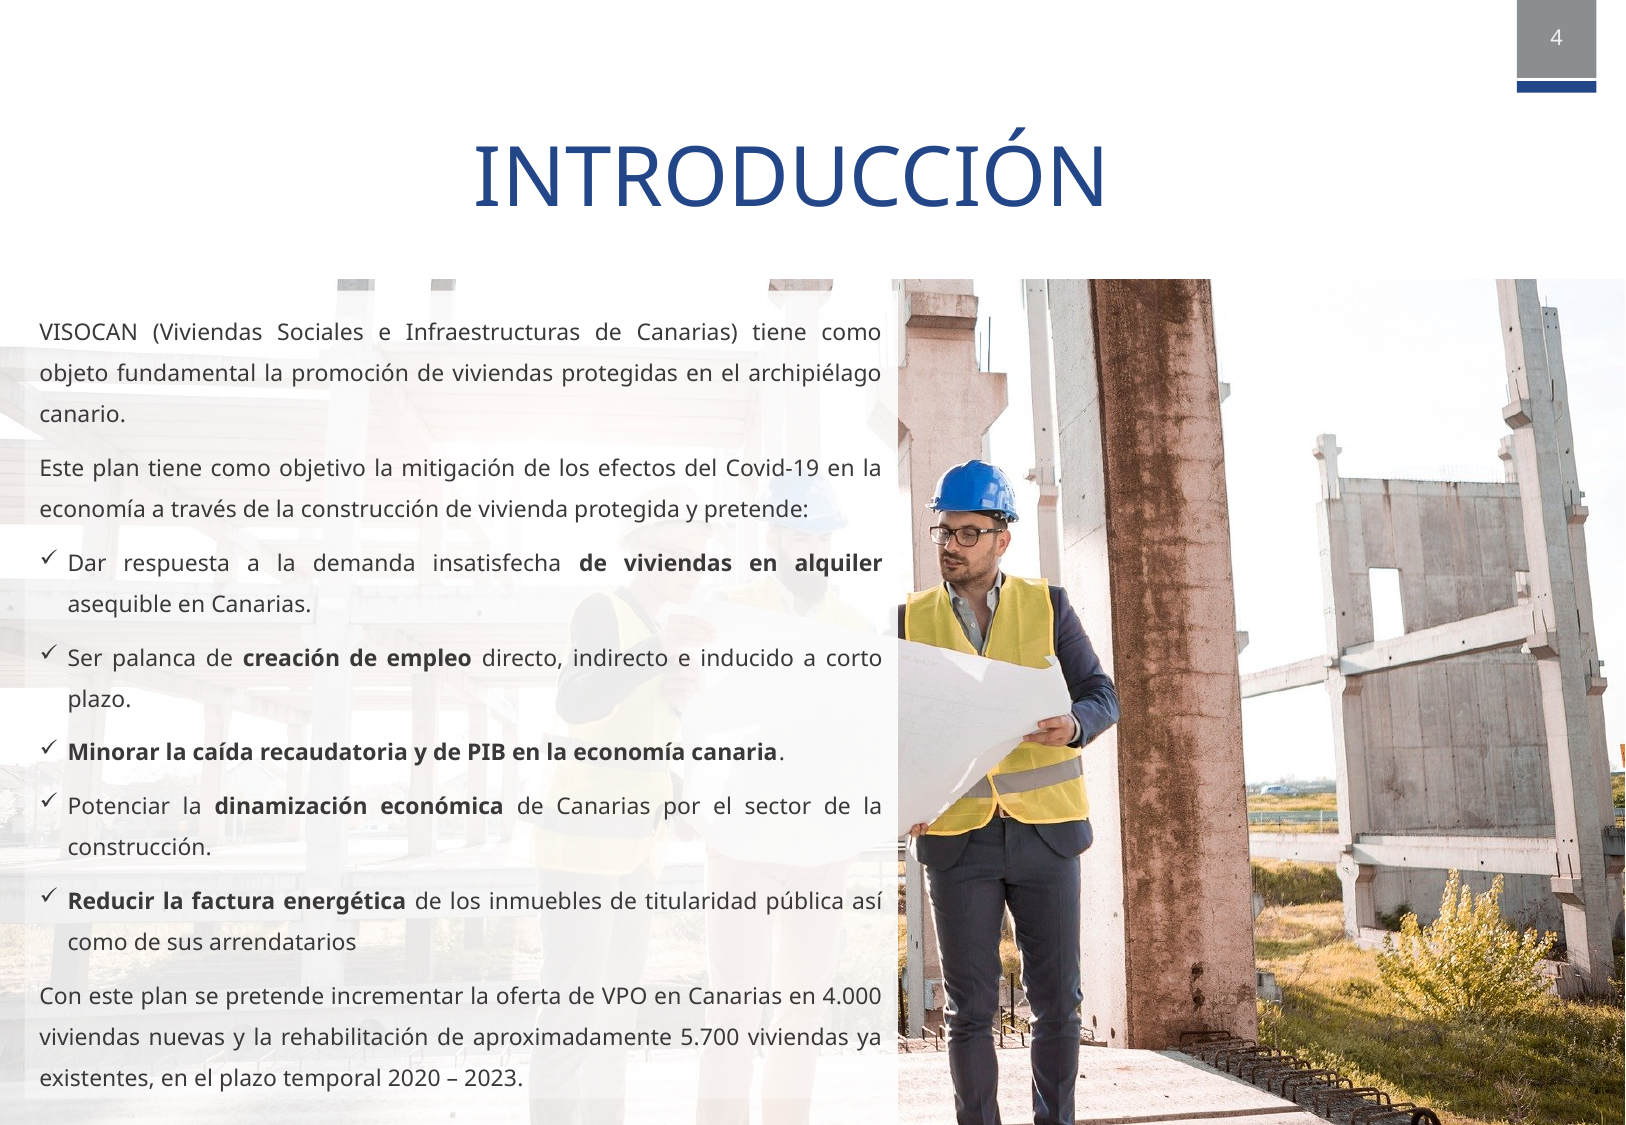

# INTRODUCCIÓN
VISOCAN (Viviendas Sociales e Infraestructuras de Canarias) tiene como objeto fundamental la promoción de viviendas protegidas en el archipiélago canario.
Este plan tiene como objetivo la mitigación de los efectos del Covid-19 en la economía a través de la construcción de vivienda protegida y pretende:
Dar respuesta a la demanda insatisfecha de viviendas en alquiler asequible en Canarias.
Ser palanca de creación de empleo directo, indirecto e inducido a corto plazo.
Minorar la caída recaudatoria y de PIB en la economía canaria.
Potenciar la dinamización económica de Canarias por el sector de la construcción.
Reducir la factura energética de los inmuebles de titularidad pública así como de sus arrendatarios
Con este plan se pretende incrementar la oferta de VPO en Canarias en 4.000 viviendas nuevas y la rehabilitación de aproximadamente 5.700 viviendas ya existentes, en el plazo temporal 2020 – 2023.